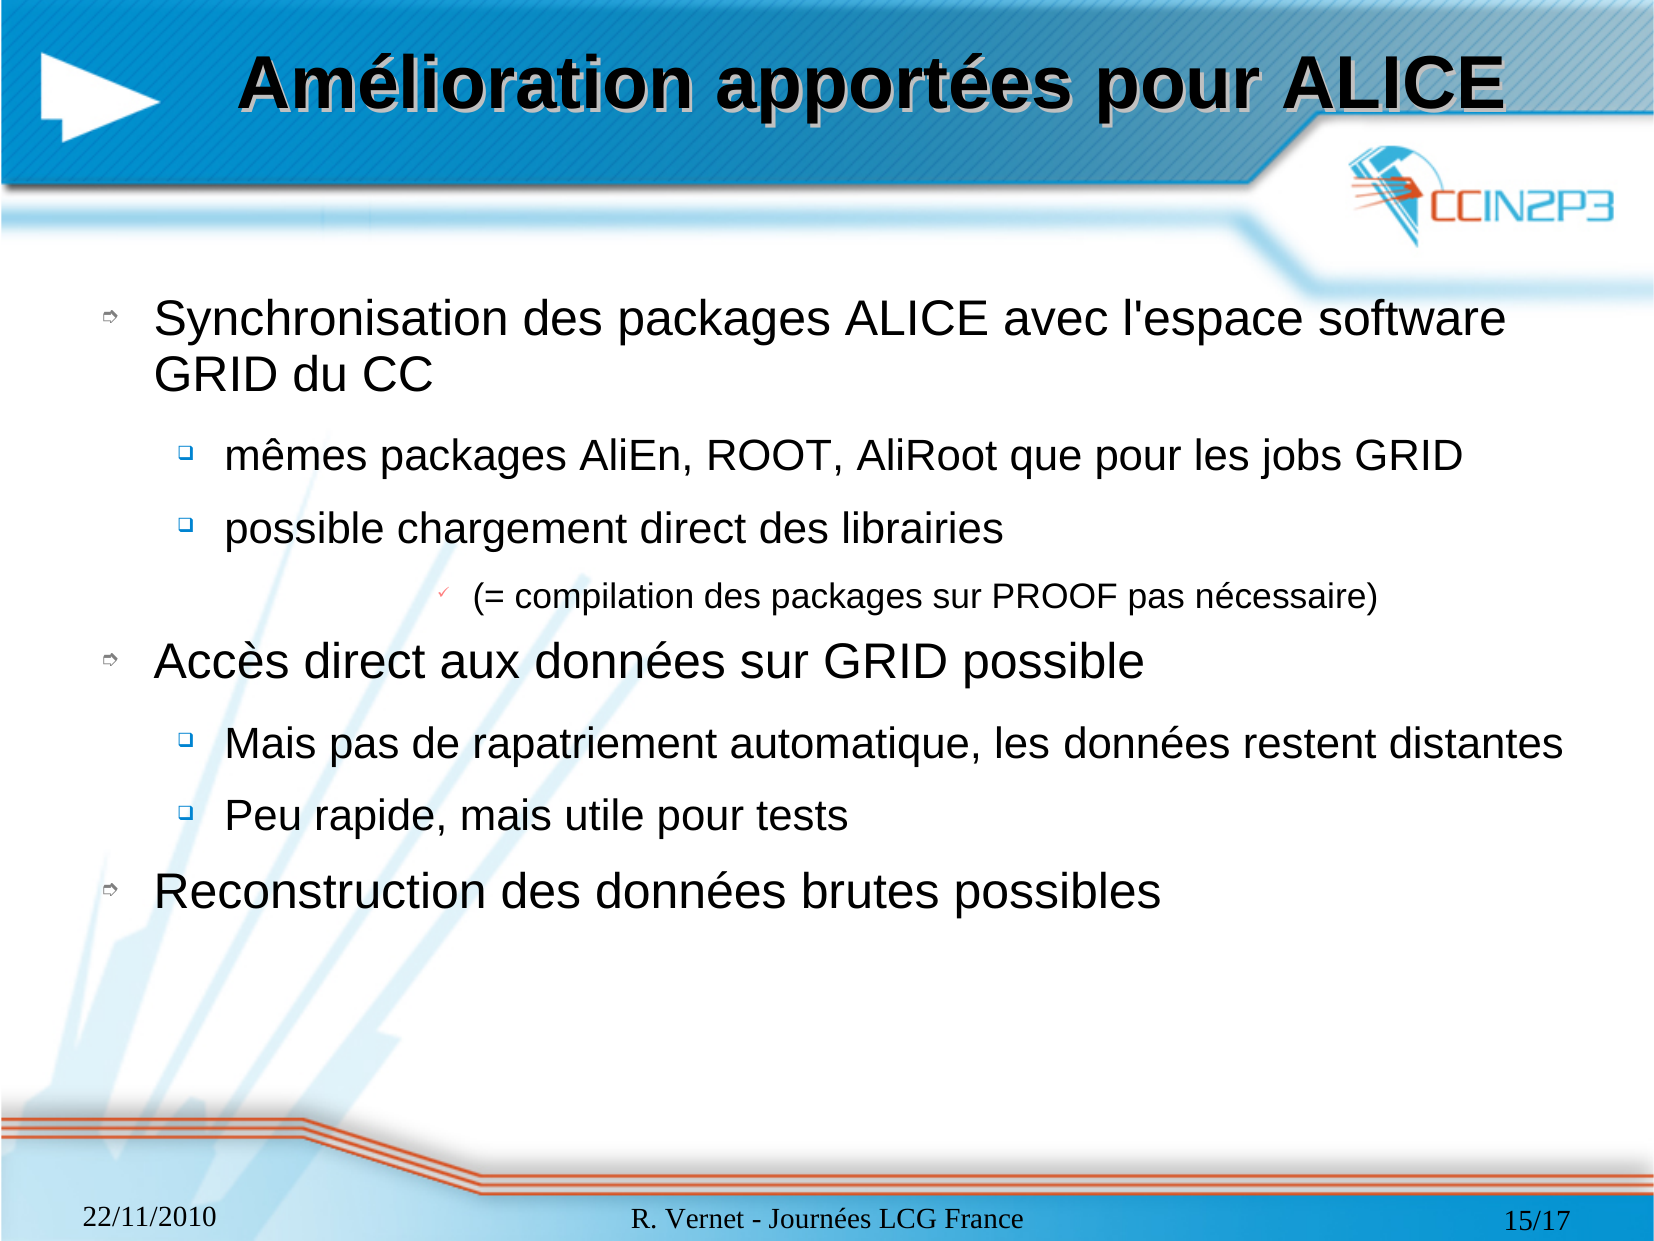

# Amélioration apportées pour ALICE
Synchronisation des packages ALICE avec l'espace software GRID du CC
mêmes packages AliEn, ROOT, AliRoot que pour les jobs GRID
possible chargement direct des librairies
(= compilation des packages sur PROOF pas nécessaire)
Accès direct aux données sur GRID possible
Mais pas de rapatriement automatique, les données restent distantes
Peu rapide, mais utile pour tests
Reconstruction des données brutes possibles
22/11/2010
R. Vernet - Journées LCG France
15